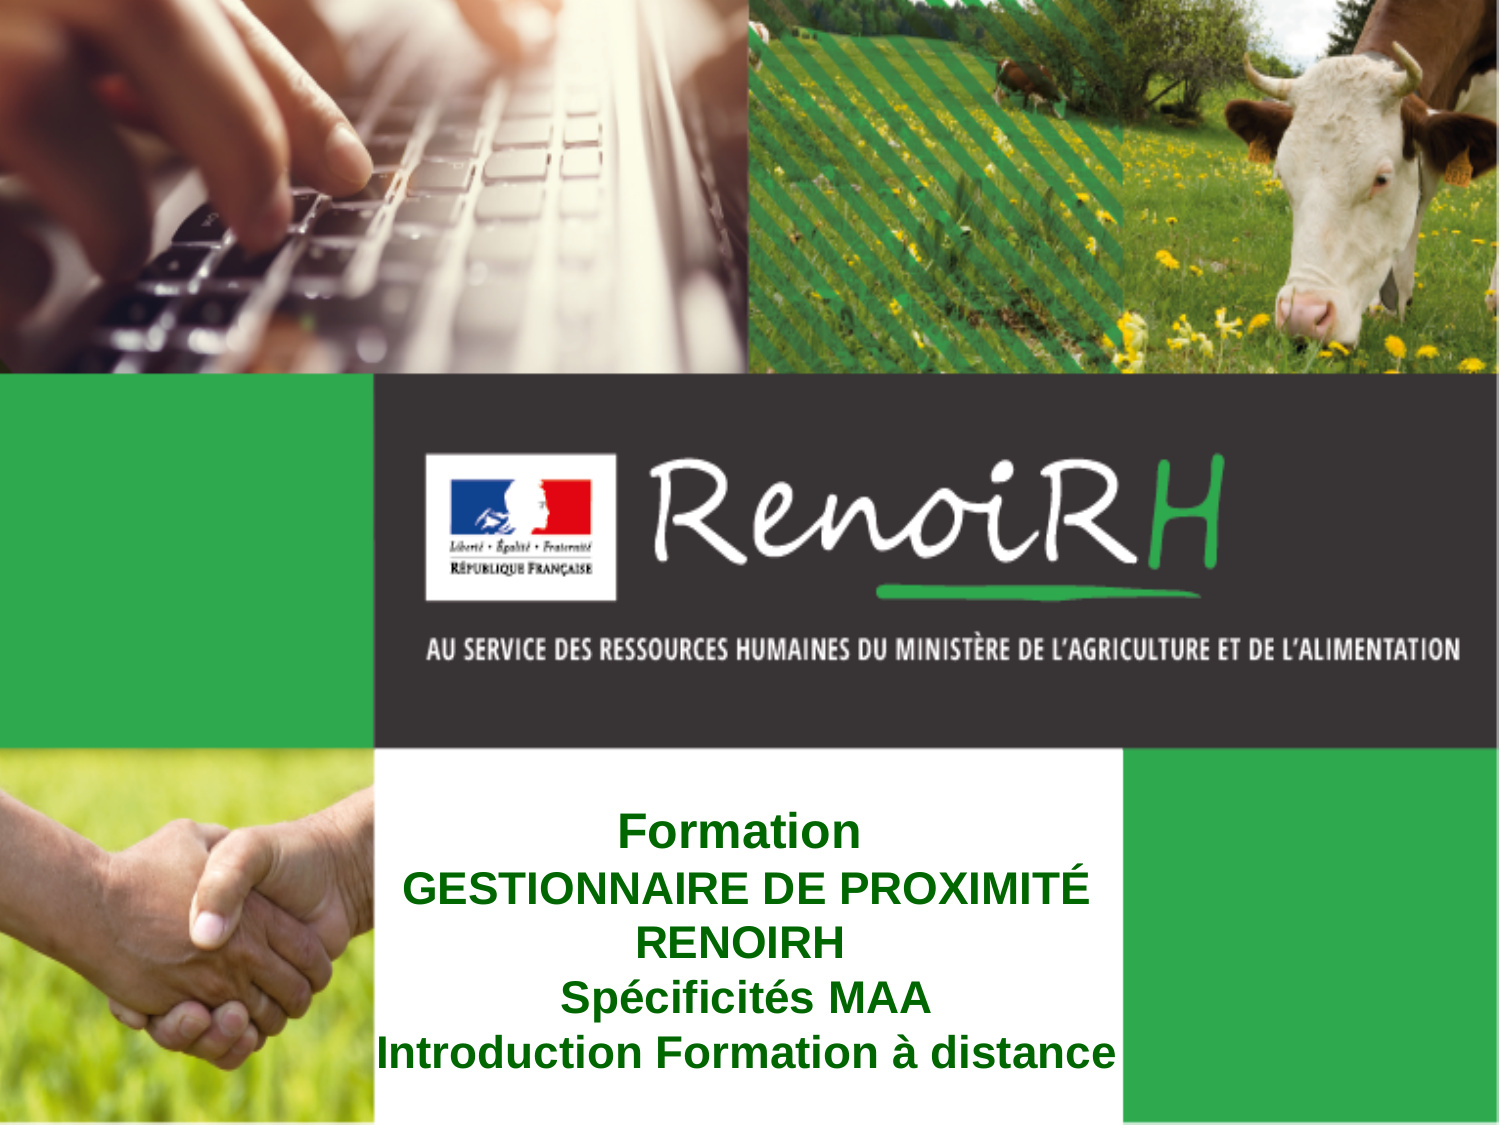

Formation
GESTIONNAIRE DE PROXIMITÉ
RENOIRH
Spécificités MAA
Introduction Formation à distance